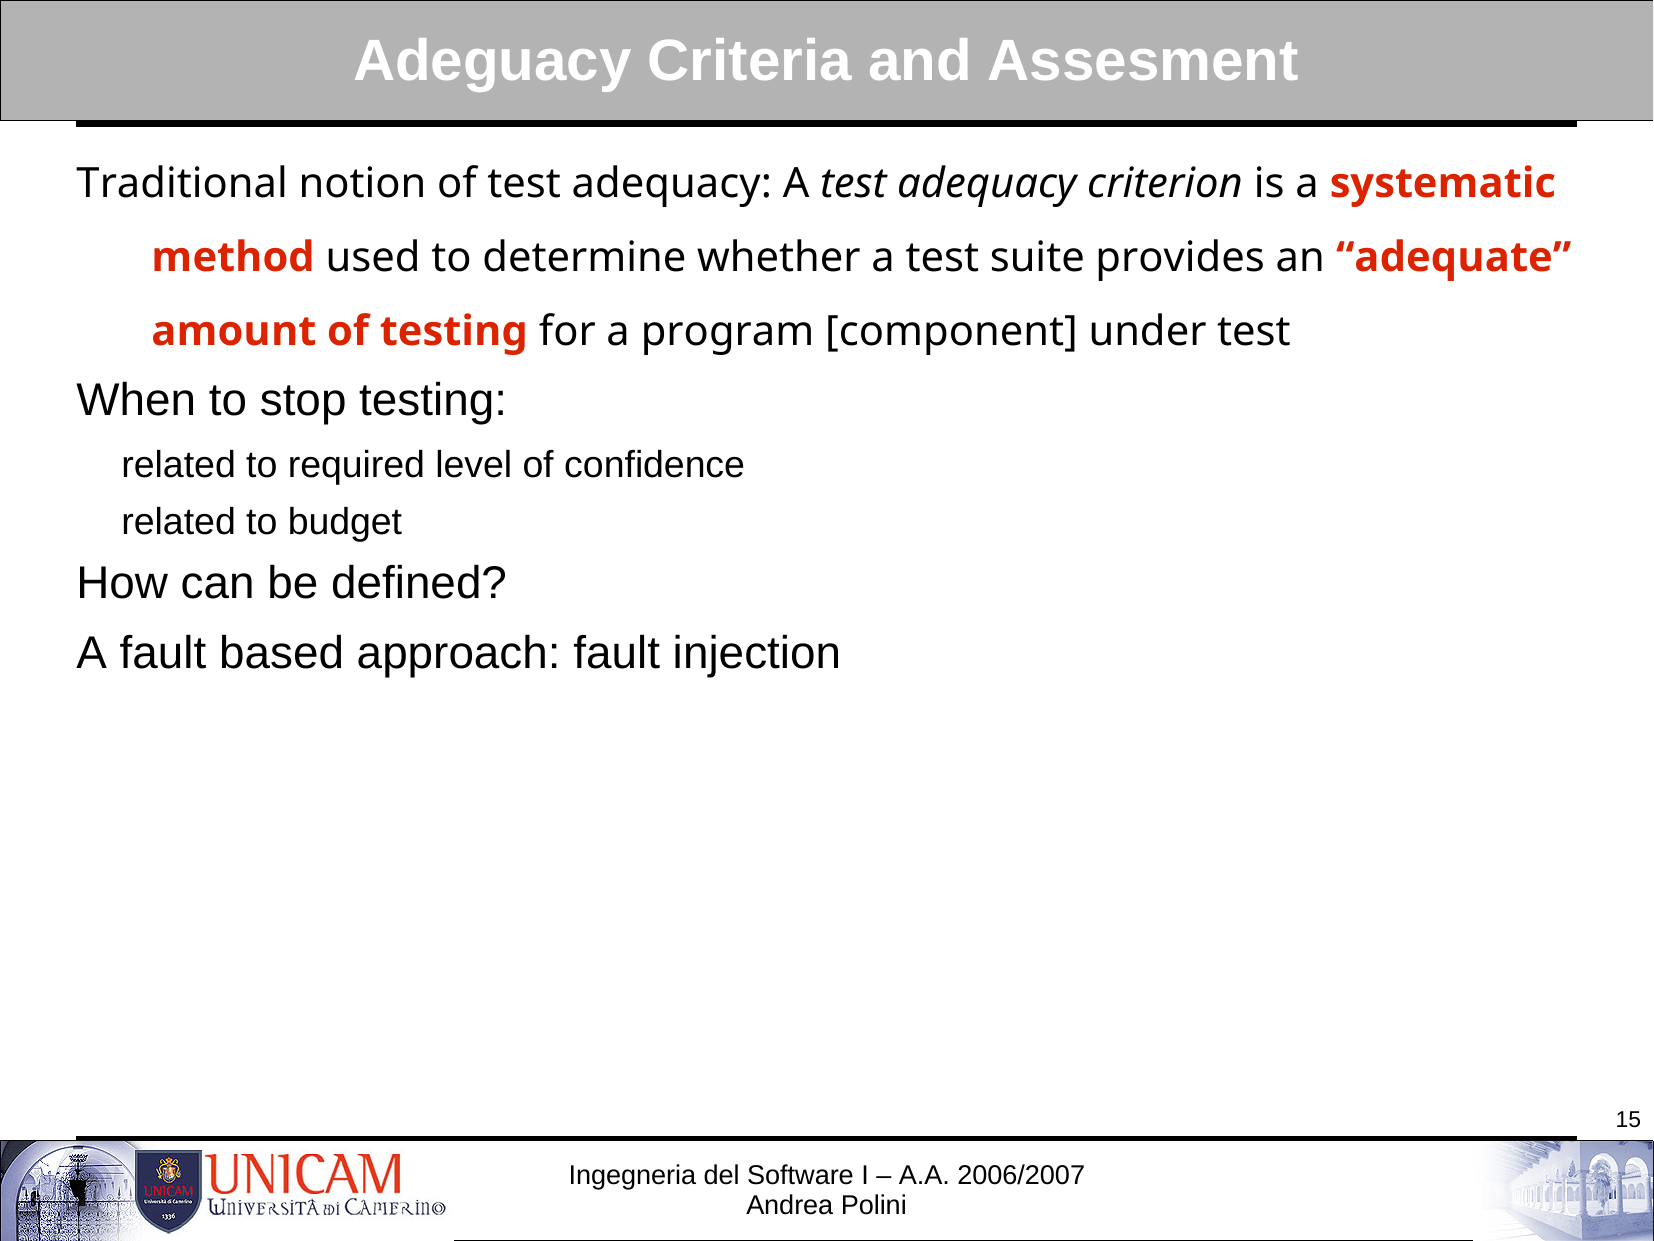

# Adeguacy Criteria and Assesment
Traditional notion of test adequacy: A test adequacy criterion is a systematic method used to determine whether a test suite provides an “adequate” amount of testing for a program [component] under test
When to stop testing:
related to required level of confidence
related to budget
How can be defined?
A fault based approach: fault injection
15